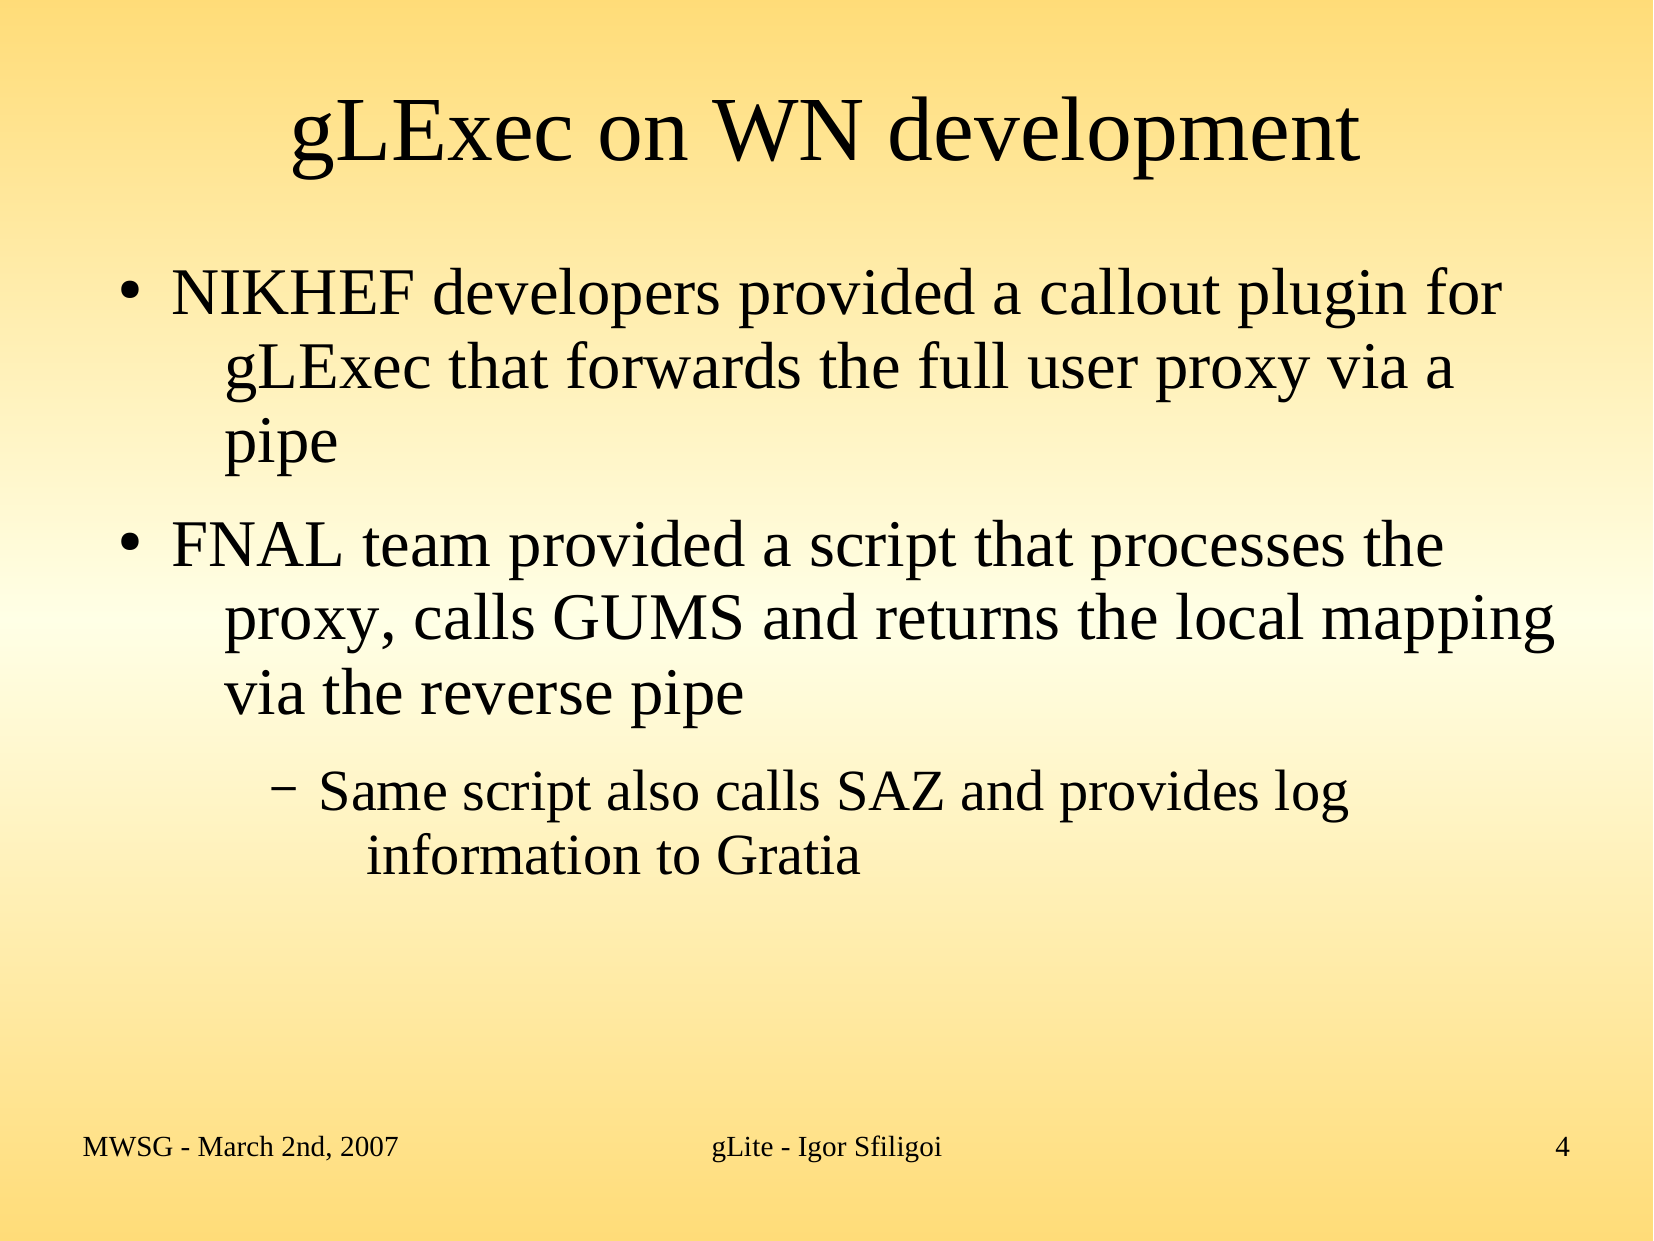

# gLExec on WN development
NIKHEF developers provided a callout plugin for gLExec that forwards the full user proxy via a pipe
FNAL team provided a script that processes the proxy, calls GUMS and returns the local mapping via the reverse pipe
Same script also calls SAZ and provides log information to Gratia
MWSG - March 2nd, 2007
gLite - Igor Sfiligoi
4